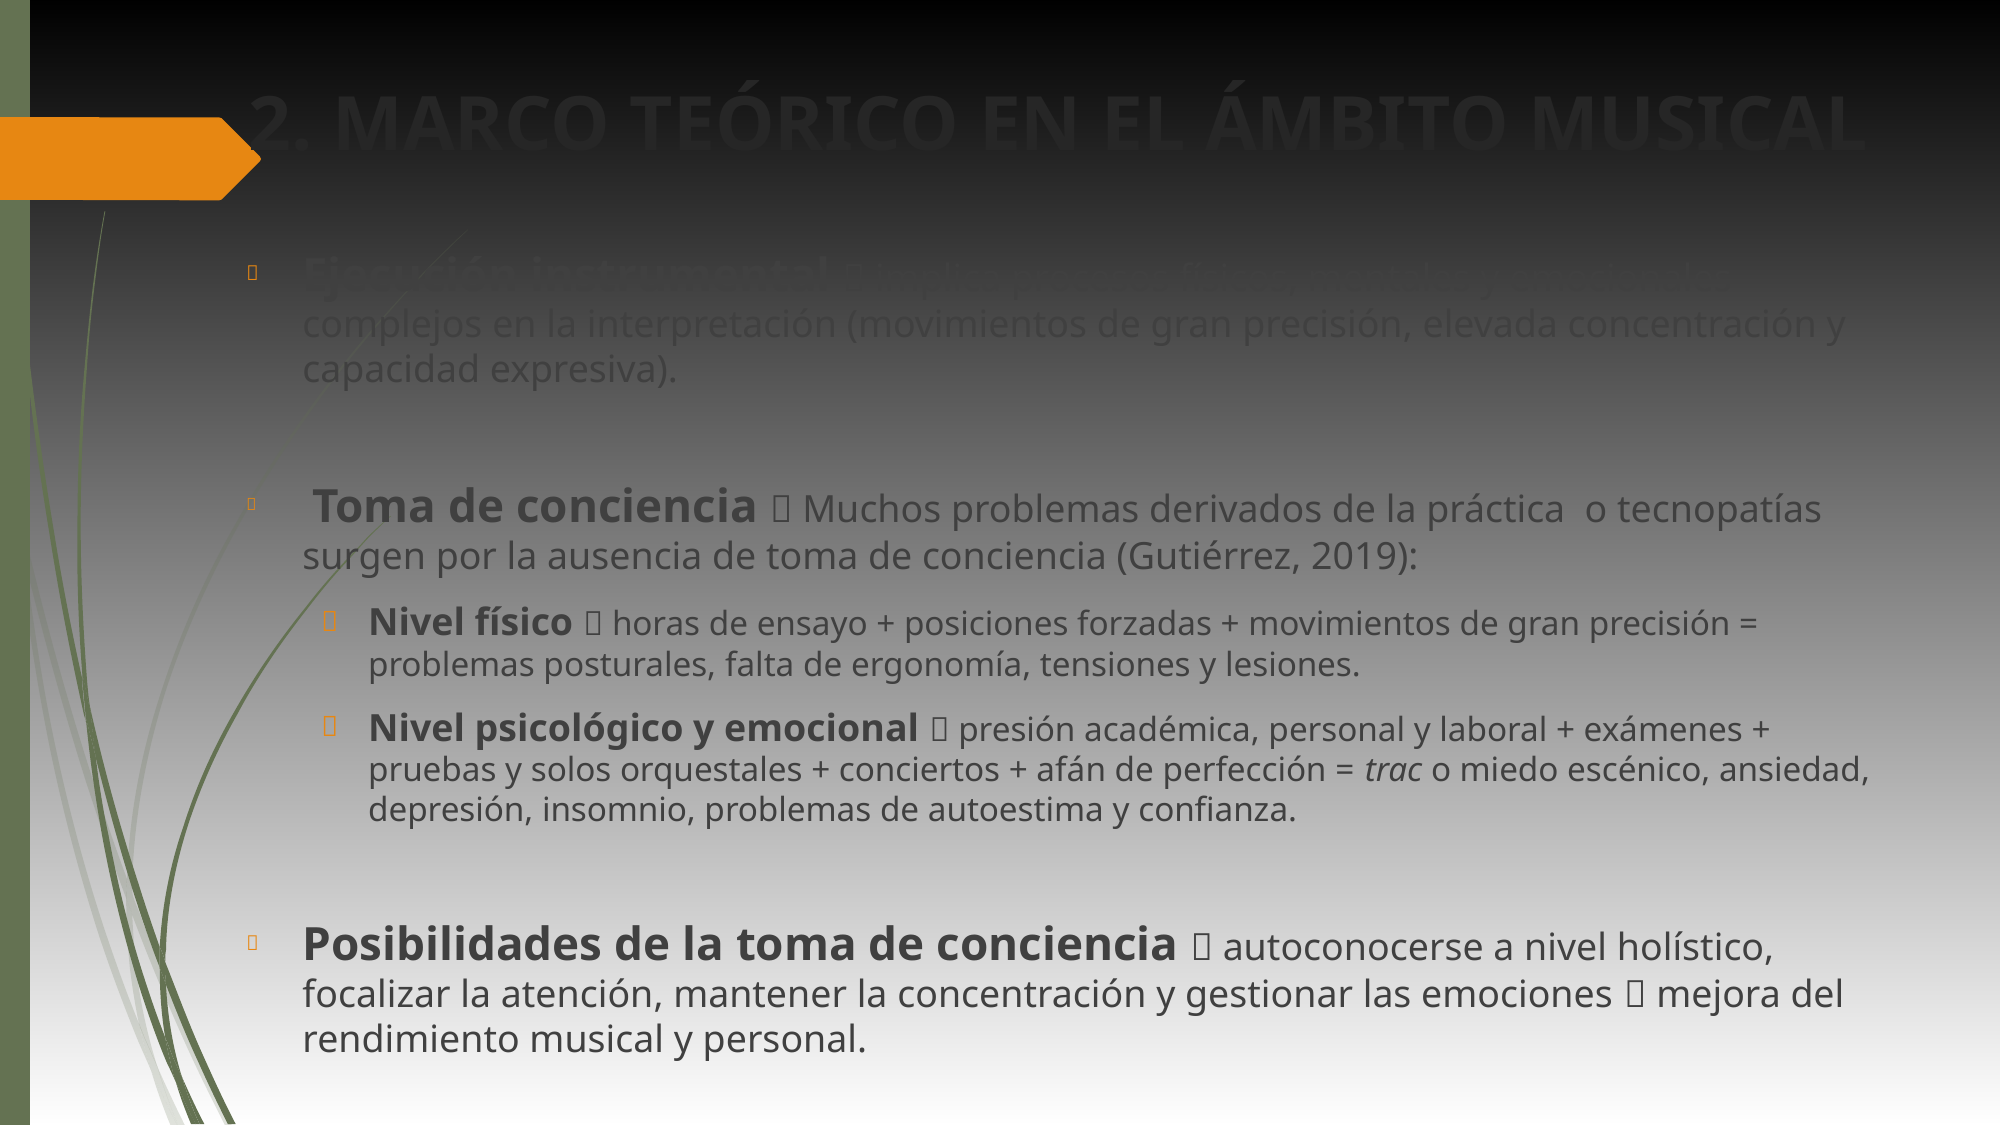

# 2. MARCO TEÓRICO EN EL ÁMBITO MUSICAL
Ejecución instrumental  implica procesos físicos, mentales y emocionales complejos en la interpretación (movimientos de gran precisión, elevada concentración y capacidad expresiva).
 Toma de conciencia  Muchos problemas derivados de la práctica o tecnopatías surgen por la ausencia de toma de conciencia (Gutiérrez, 2019):
Nivel físico  horas de ensayo + posiciones forzadas + movimientos de gran precisión = problemas posturales, falta de ergonomía, tensiones y lesiones.
Nivel psicológico y emocional  presión académica, personal y laboral + exámenes + pruebas y solos orquestales + conciertos + afán de perfección = trac o miedo escénico, ansiedad, depresión, insomnio, problemas de autoestima y confianza.
Posibilidades de la toma de conciencia  autoconocerse a nivel holístico, focalizar la atención, mantener la concentración y gestionar las emociones  mejora del rendimiento musical y personal.